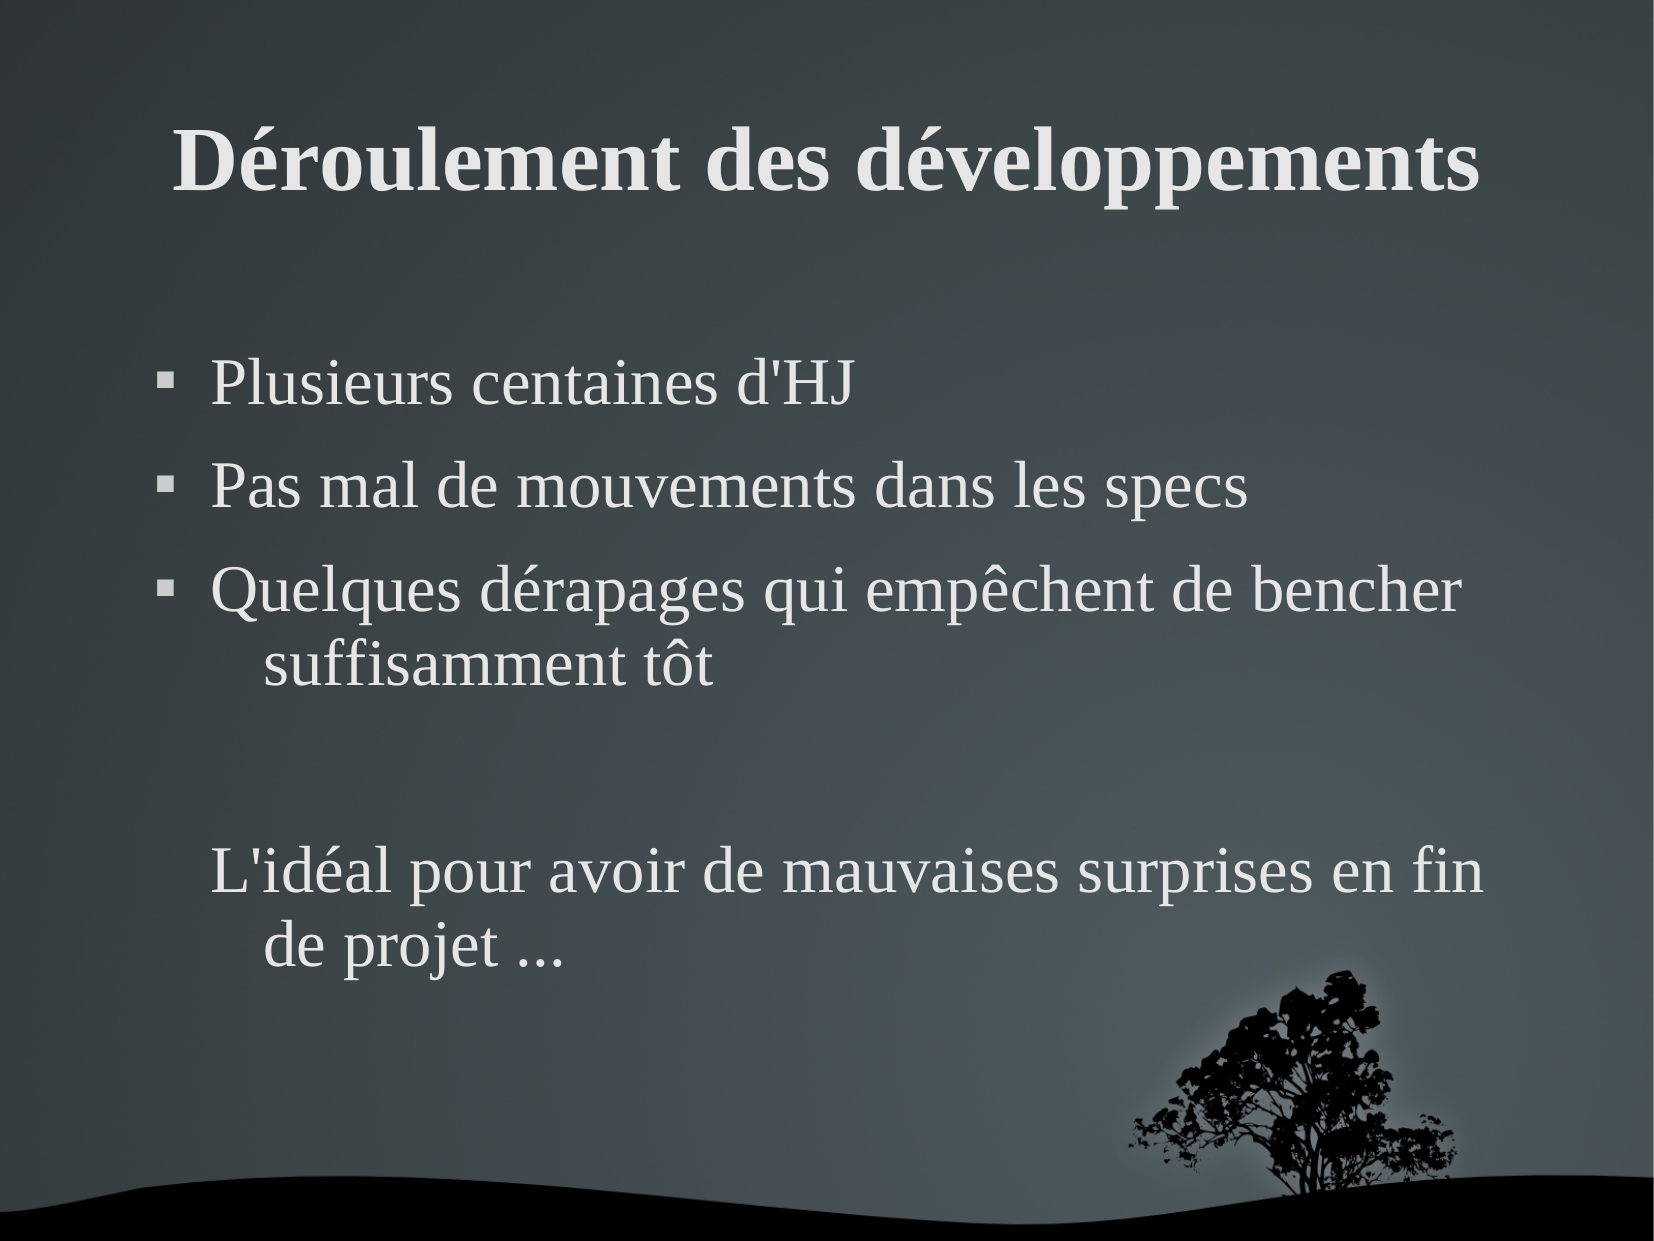

# Déroulement des développements
Plusieurs centaines d'HJ
Pas mal de mouvements dans les specs
Quelques dérapages qui empêchent de bencher suffisamment tôt
L'idéal pour avoir de mauvaises surprises en fin de projet ...